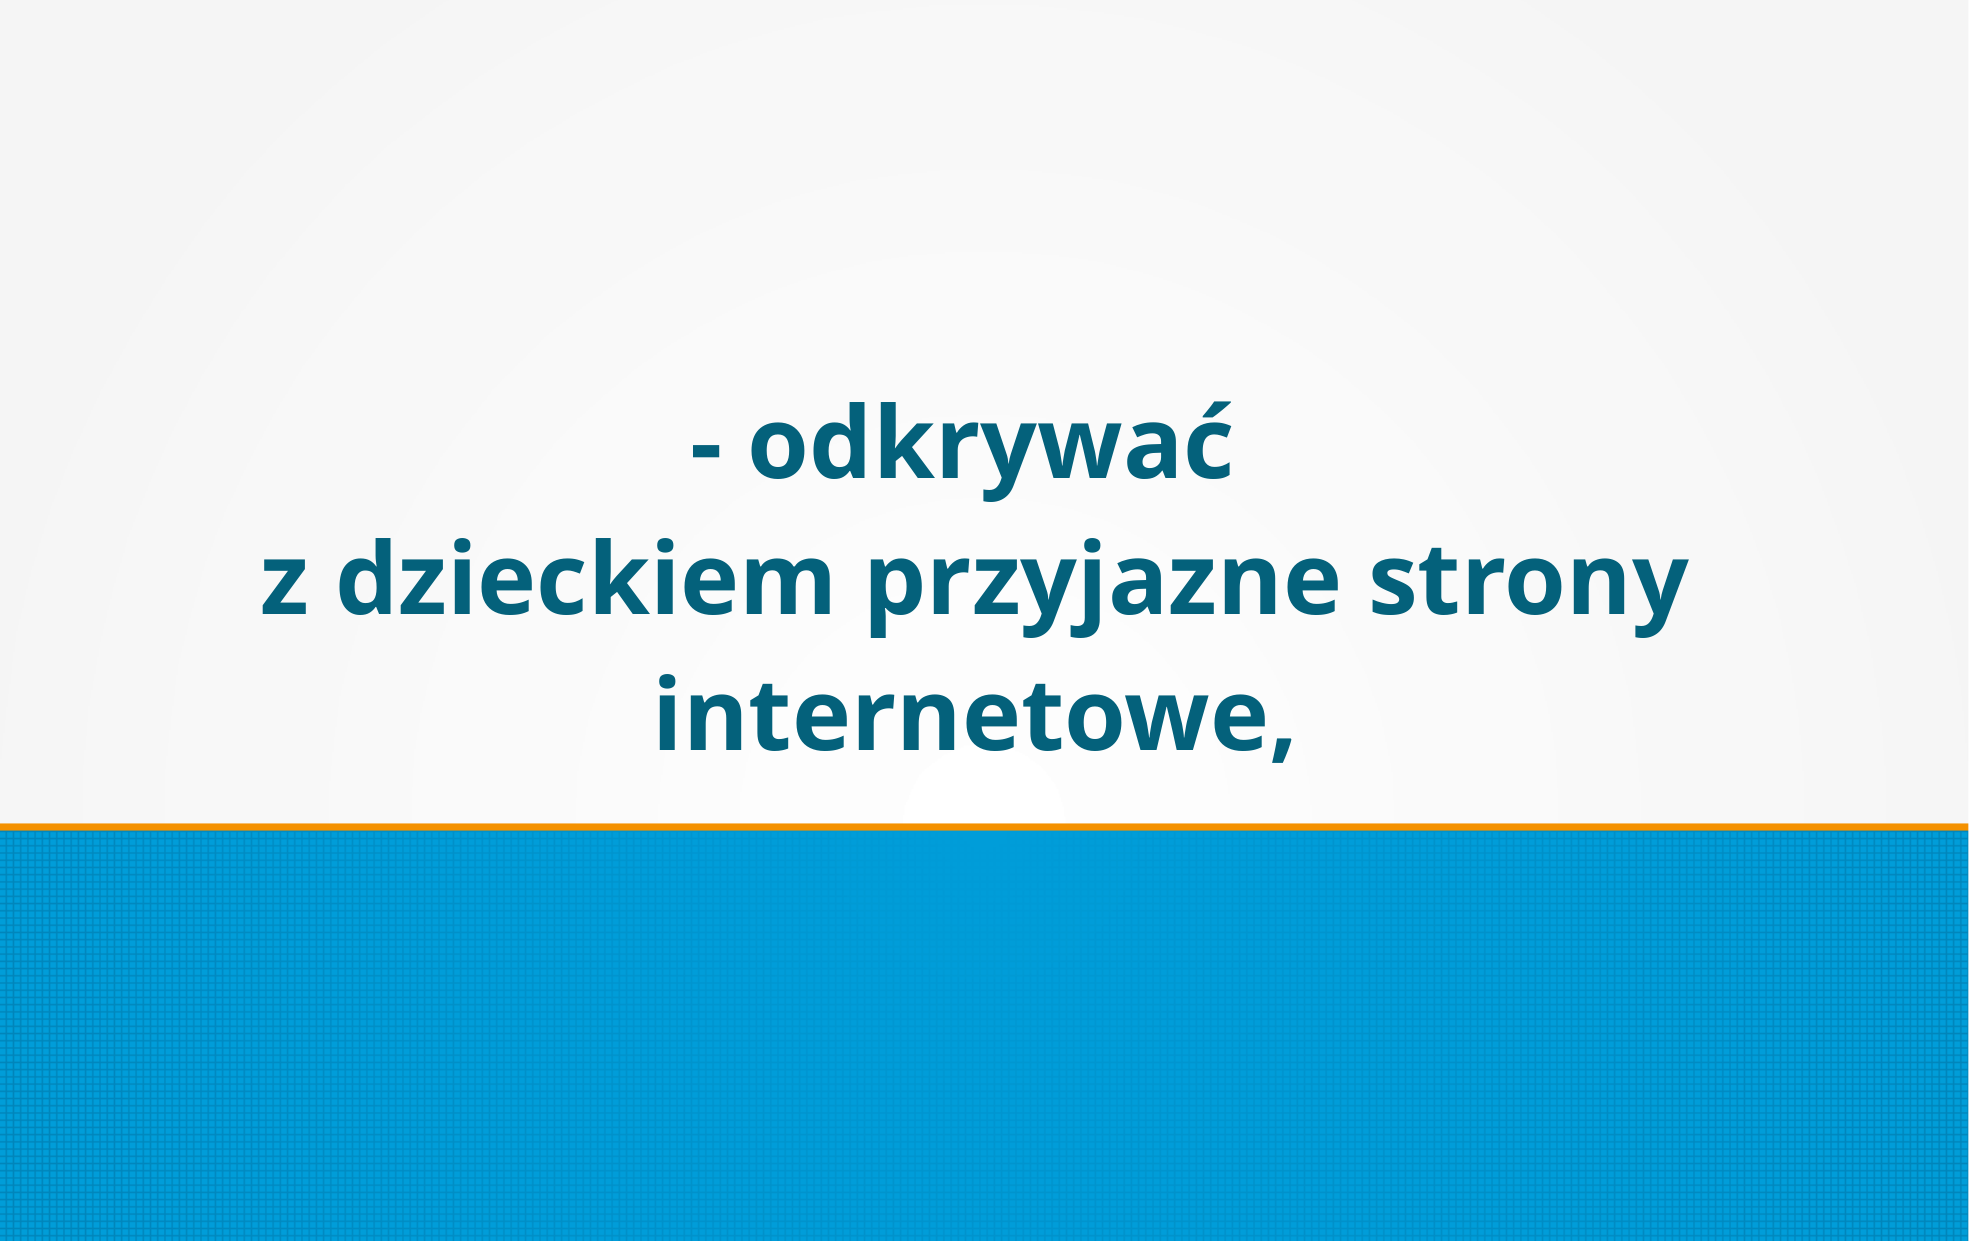

# - odkrywać z dzieckiem przyjazne strony internetowe,